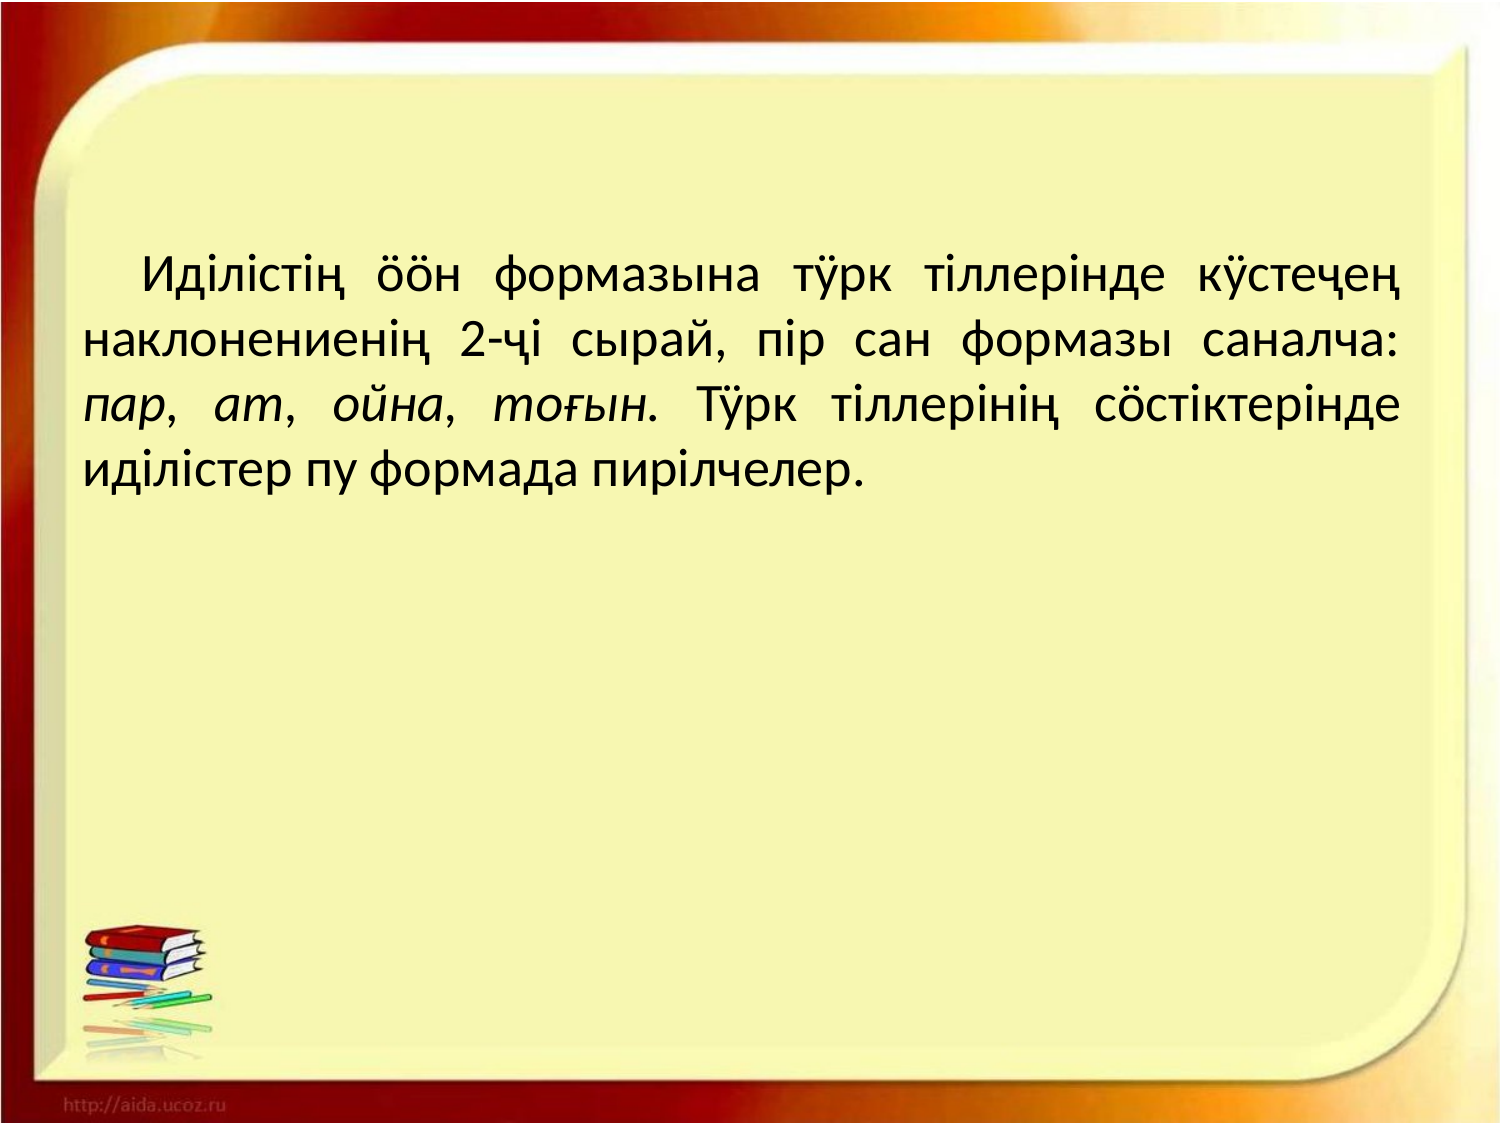

#
Иділістің ӧӧн формазына тӱрк тіллерінде кӱстеҷең наклонениенің 2-ҷі сырай, пір сан формазы саналча: пар, ат, ойна, тоғын. Тӱрк тіллерінің сӧстіктерінде иділістер пу формада пирілчелер.